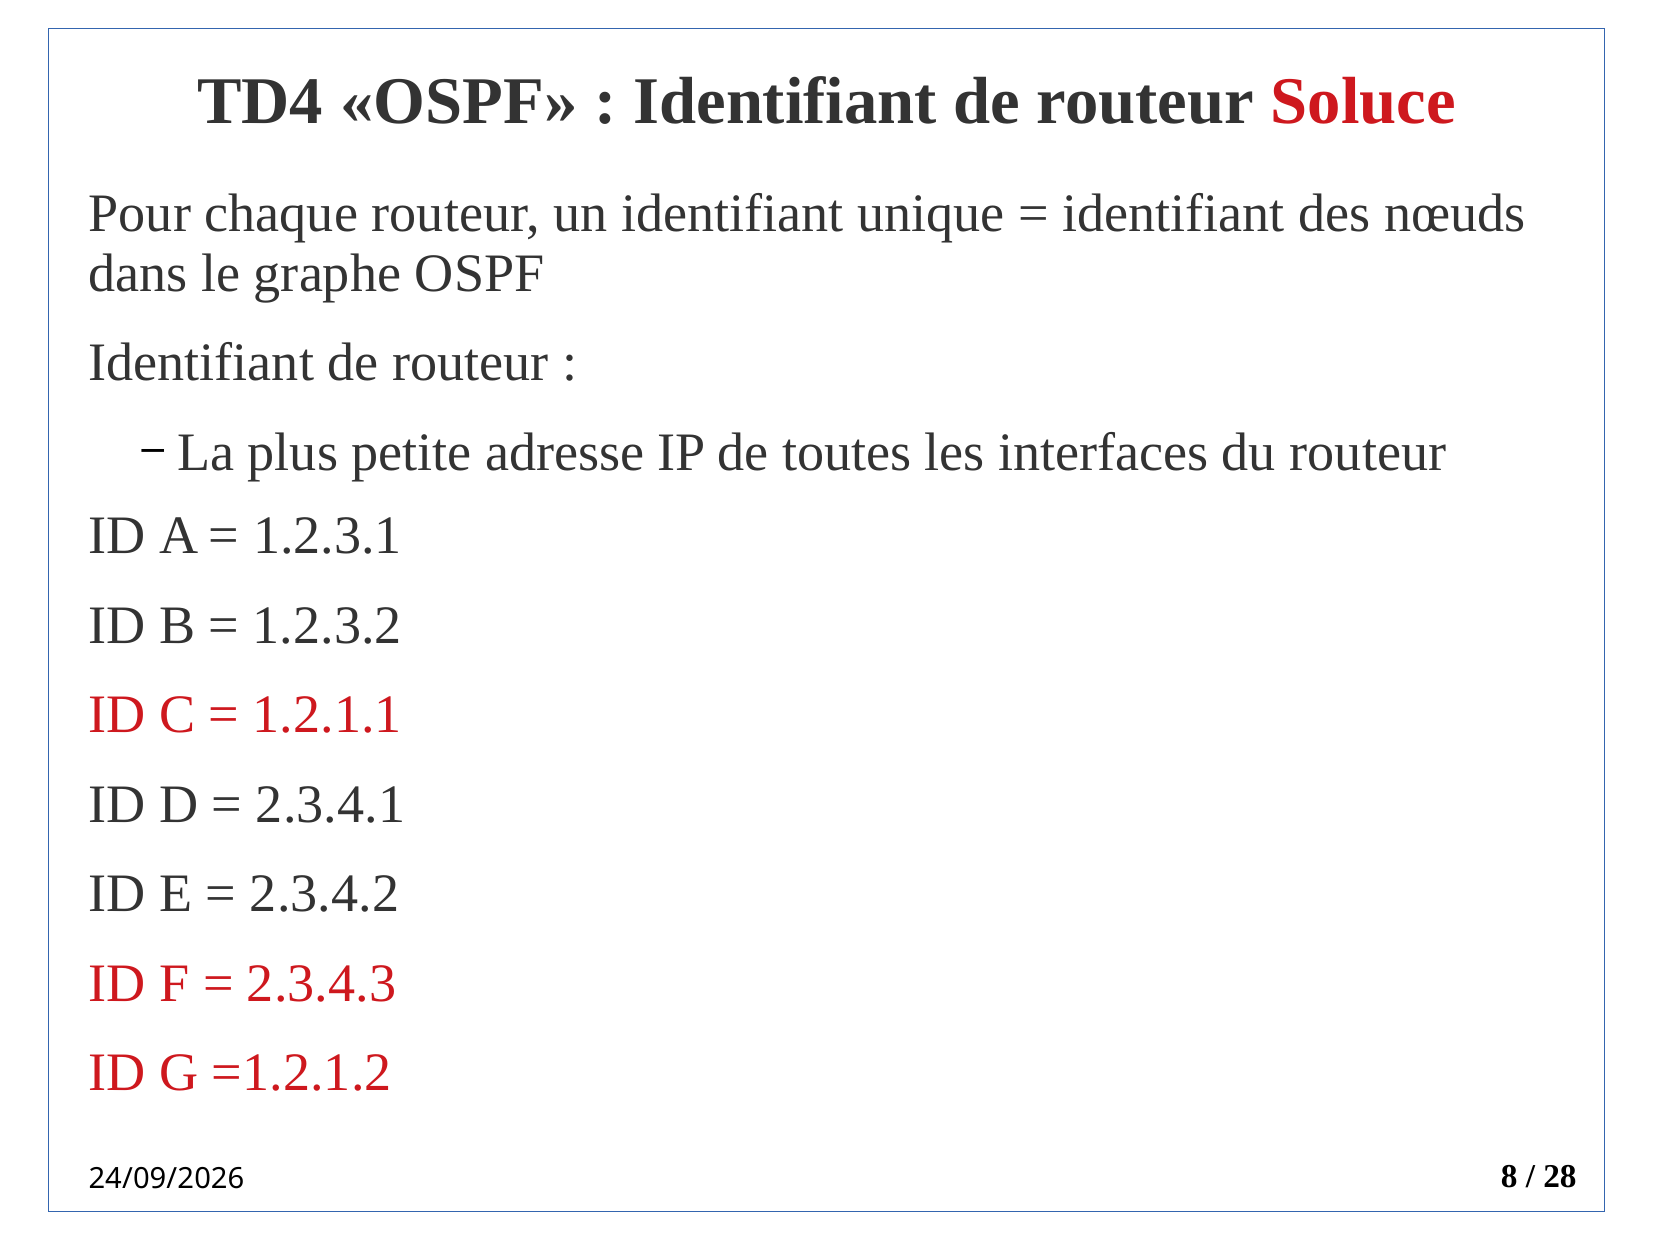

# TD4 «OSPF» : Identifiant de routeur Soluce
Pour chaque routeur, un identifiant unique = identifiant des nœuds dans le graphe OSPF
Identifiant de routeur :
La plus petite adresse IP de toutes les interfaces du routeur
ID A = 1.2.3.1
ID B = 1.2.3.2
ID C = 1.2.1.1
ID D = 2.3.4.1
ID E = 2.3.4.2
ID F = 2.3.4.3
ID G =1.2.1.2
8